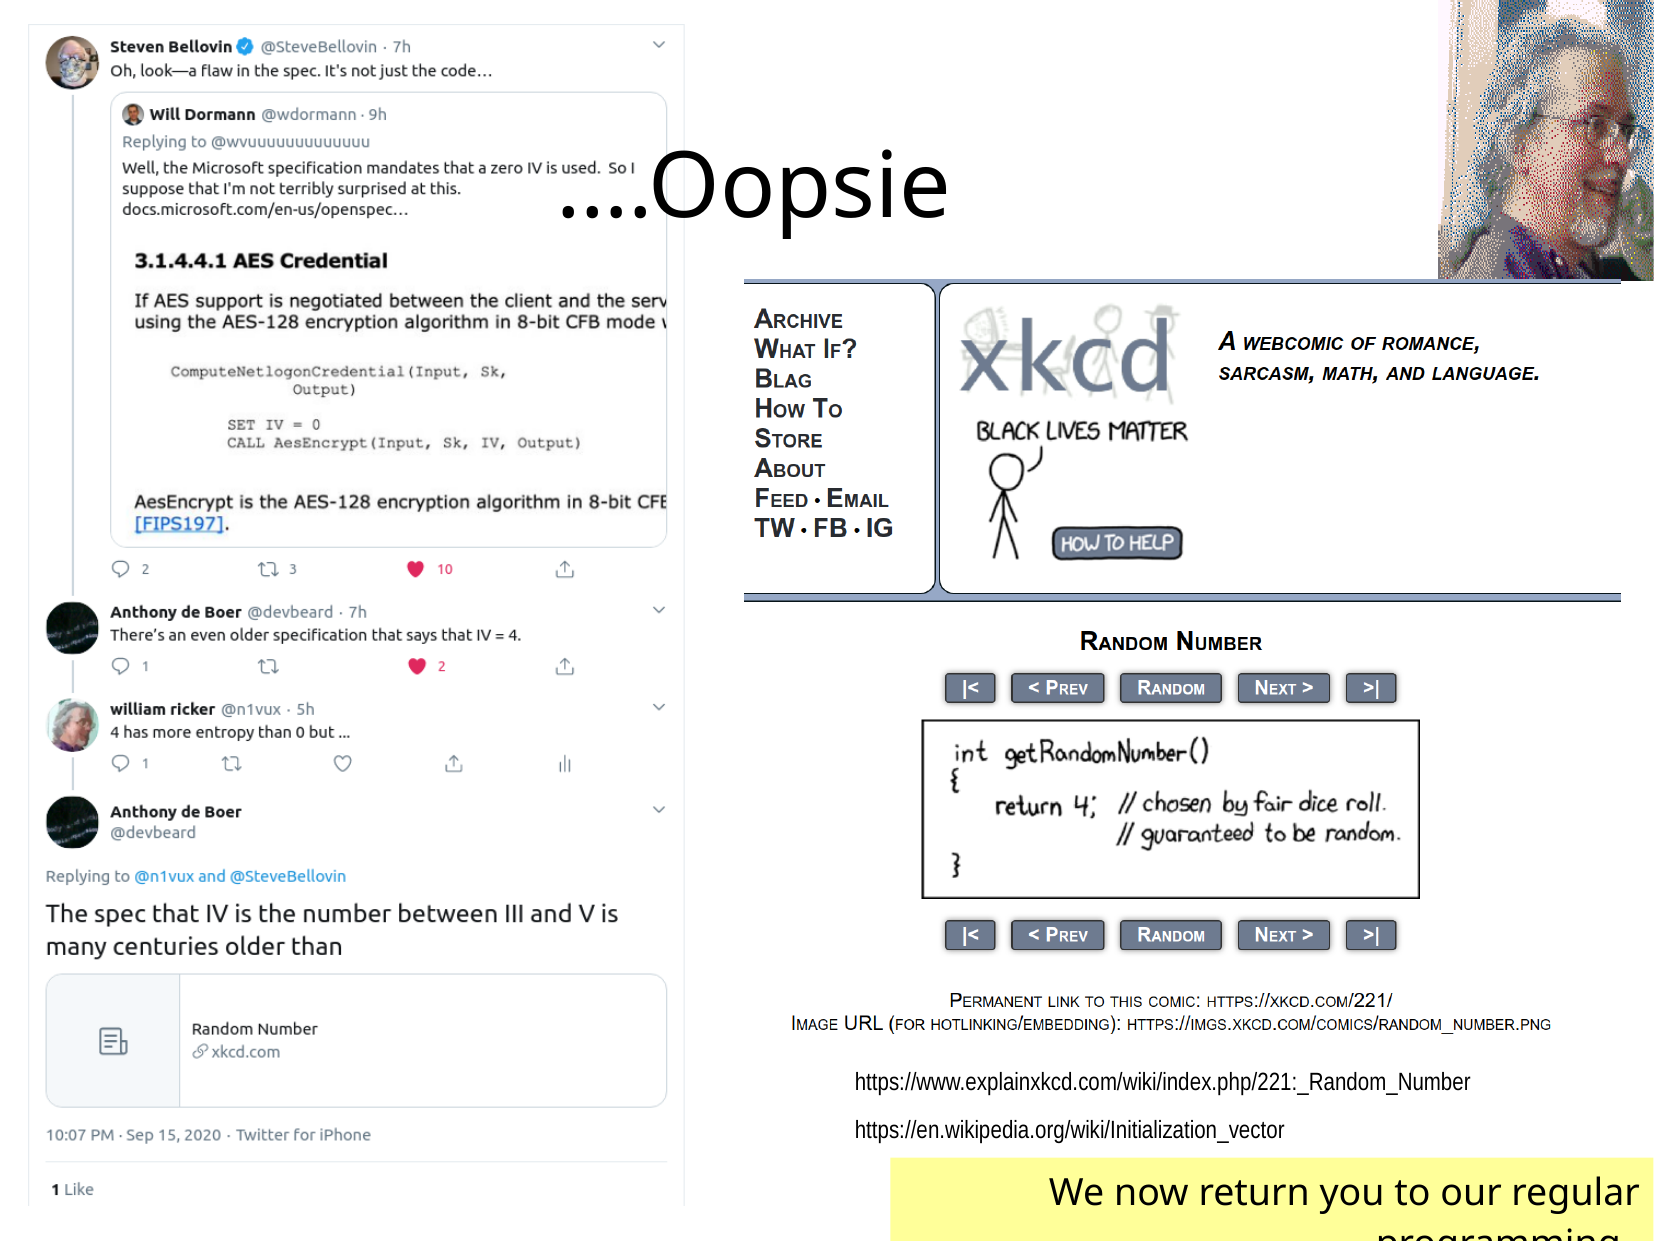

# ….Oopsie
https://www.explainxkcd.com/wiki/index.php/221:_Random_Number
https://en.wikipedia.org/wiki/Initialization_vector
We now return you to our regular programming.